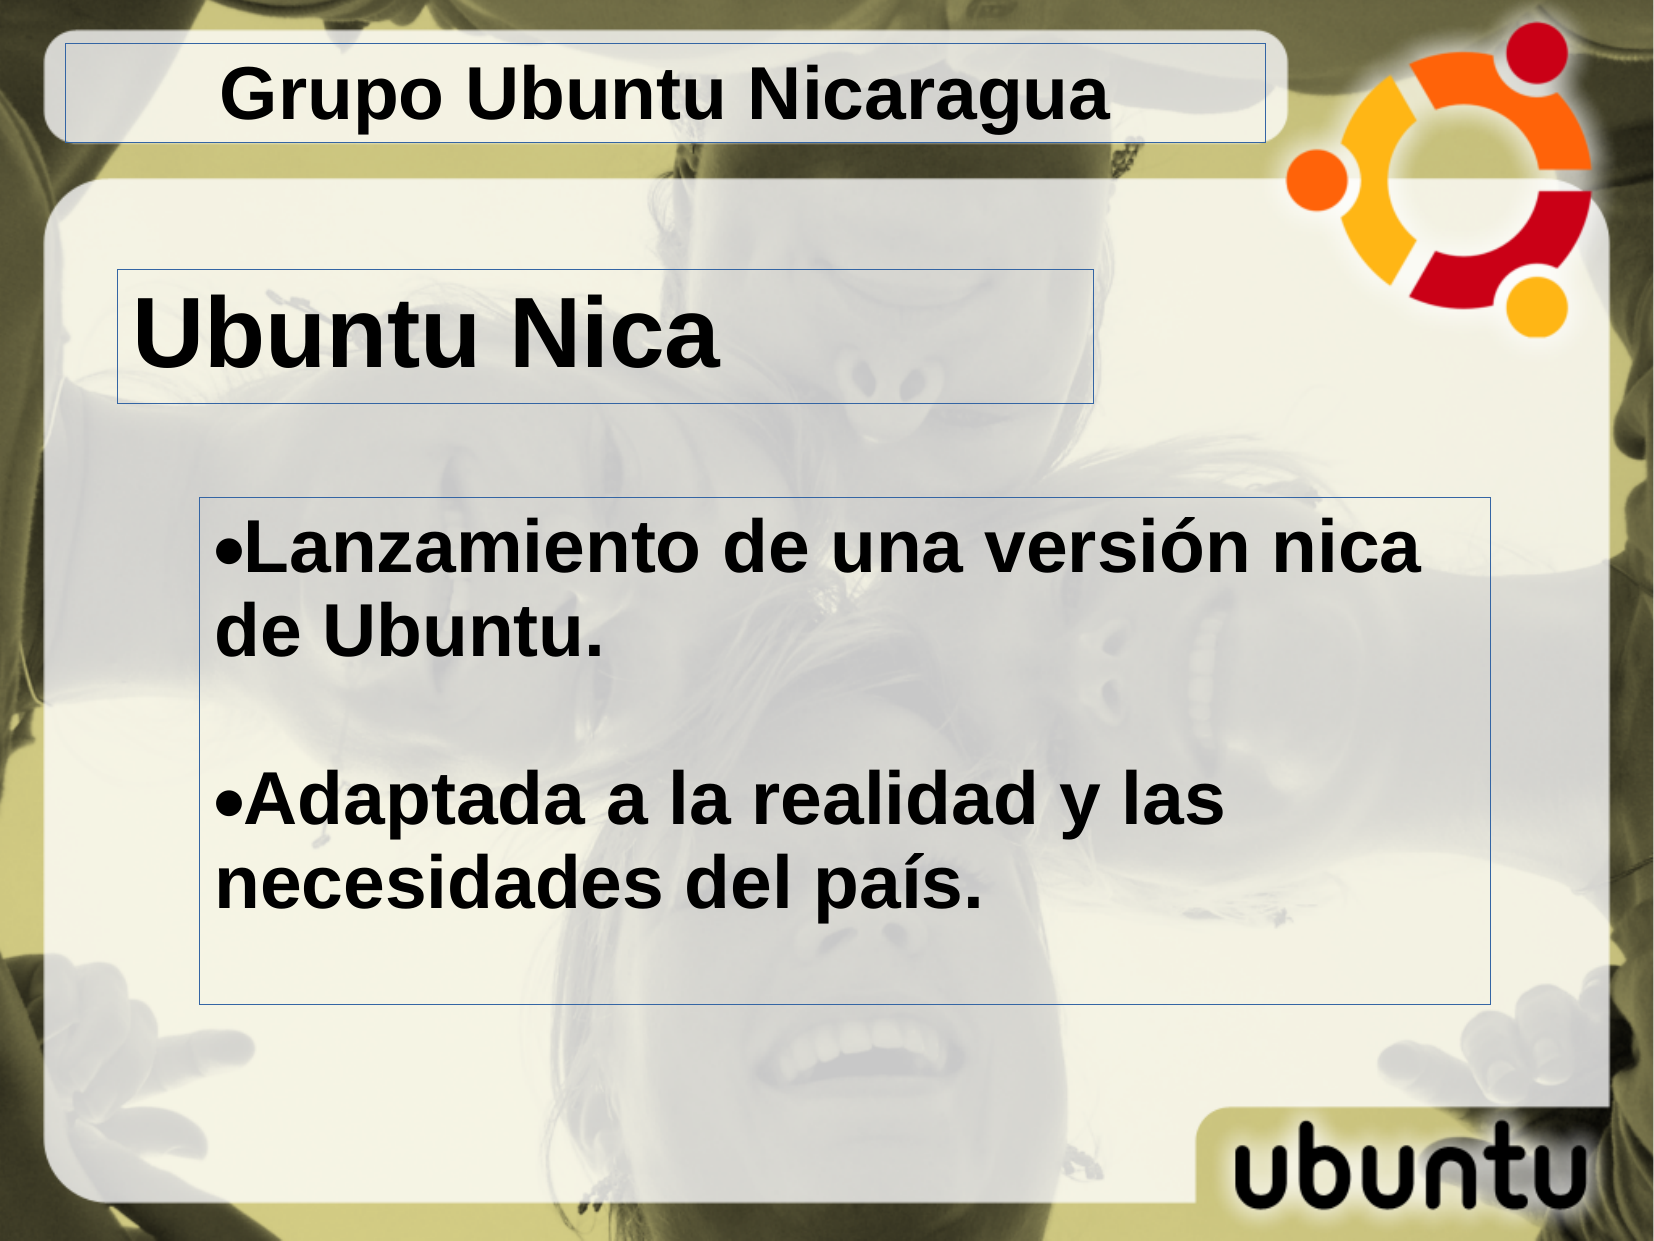

Grupo Ubuntu Nicaragua
Ubuntu Nica
Lanzamiento de una versión nica de Ubuntu.
Adaptada a la realidad y las necesidades del país.